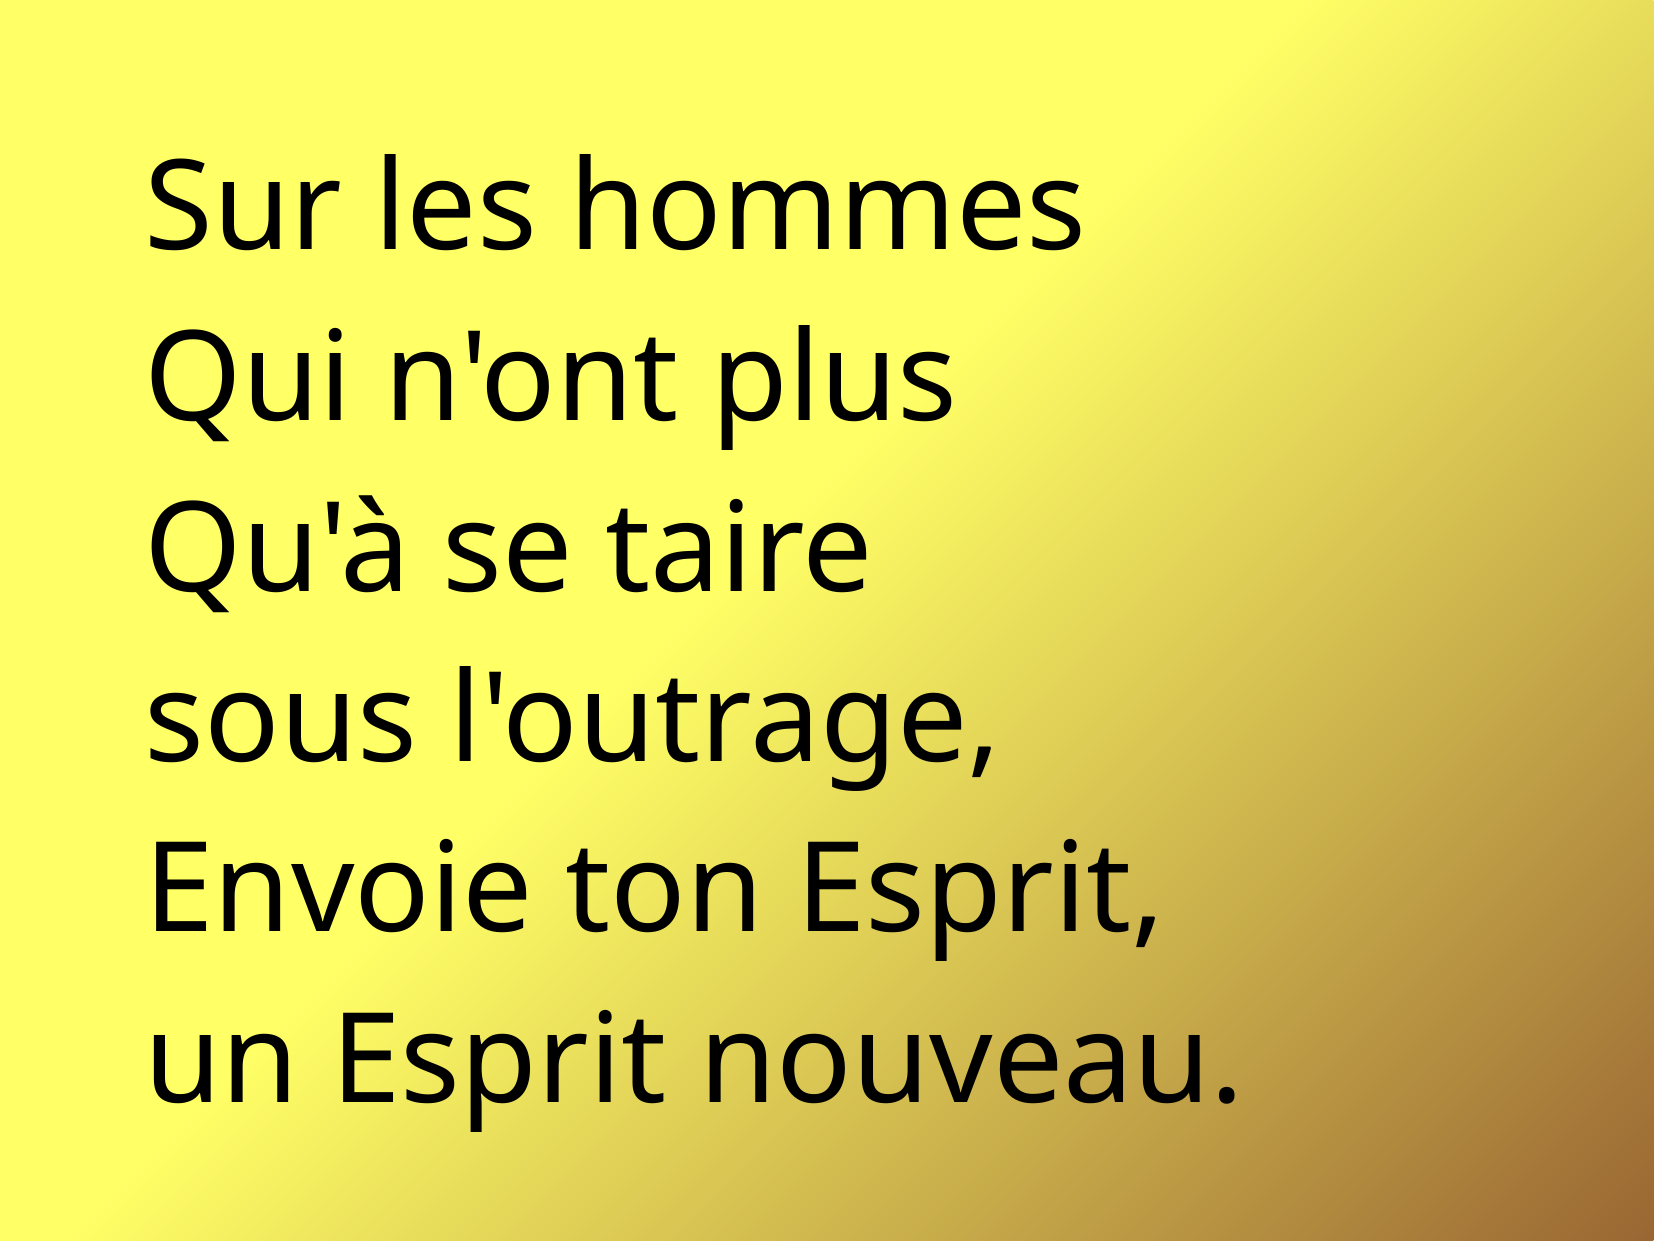

Sur les hommes
Qui n'ont plus
Qu'à se taire
sous l'outrage,
Envoie ton Esprit,
un Esprit nouveau.